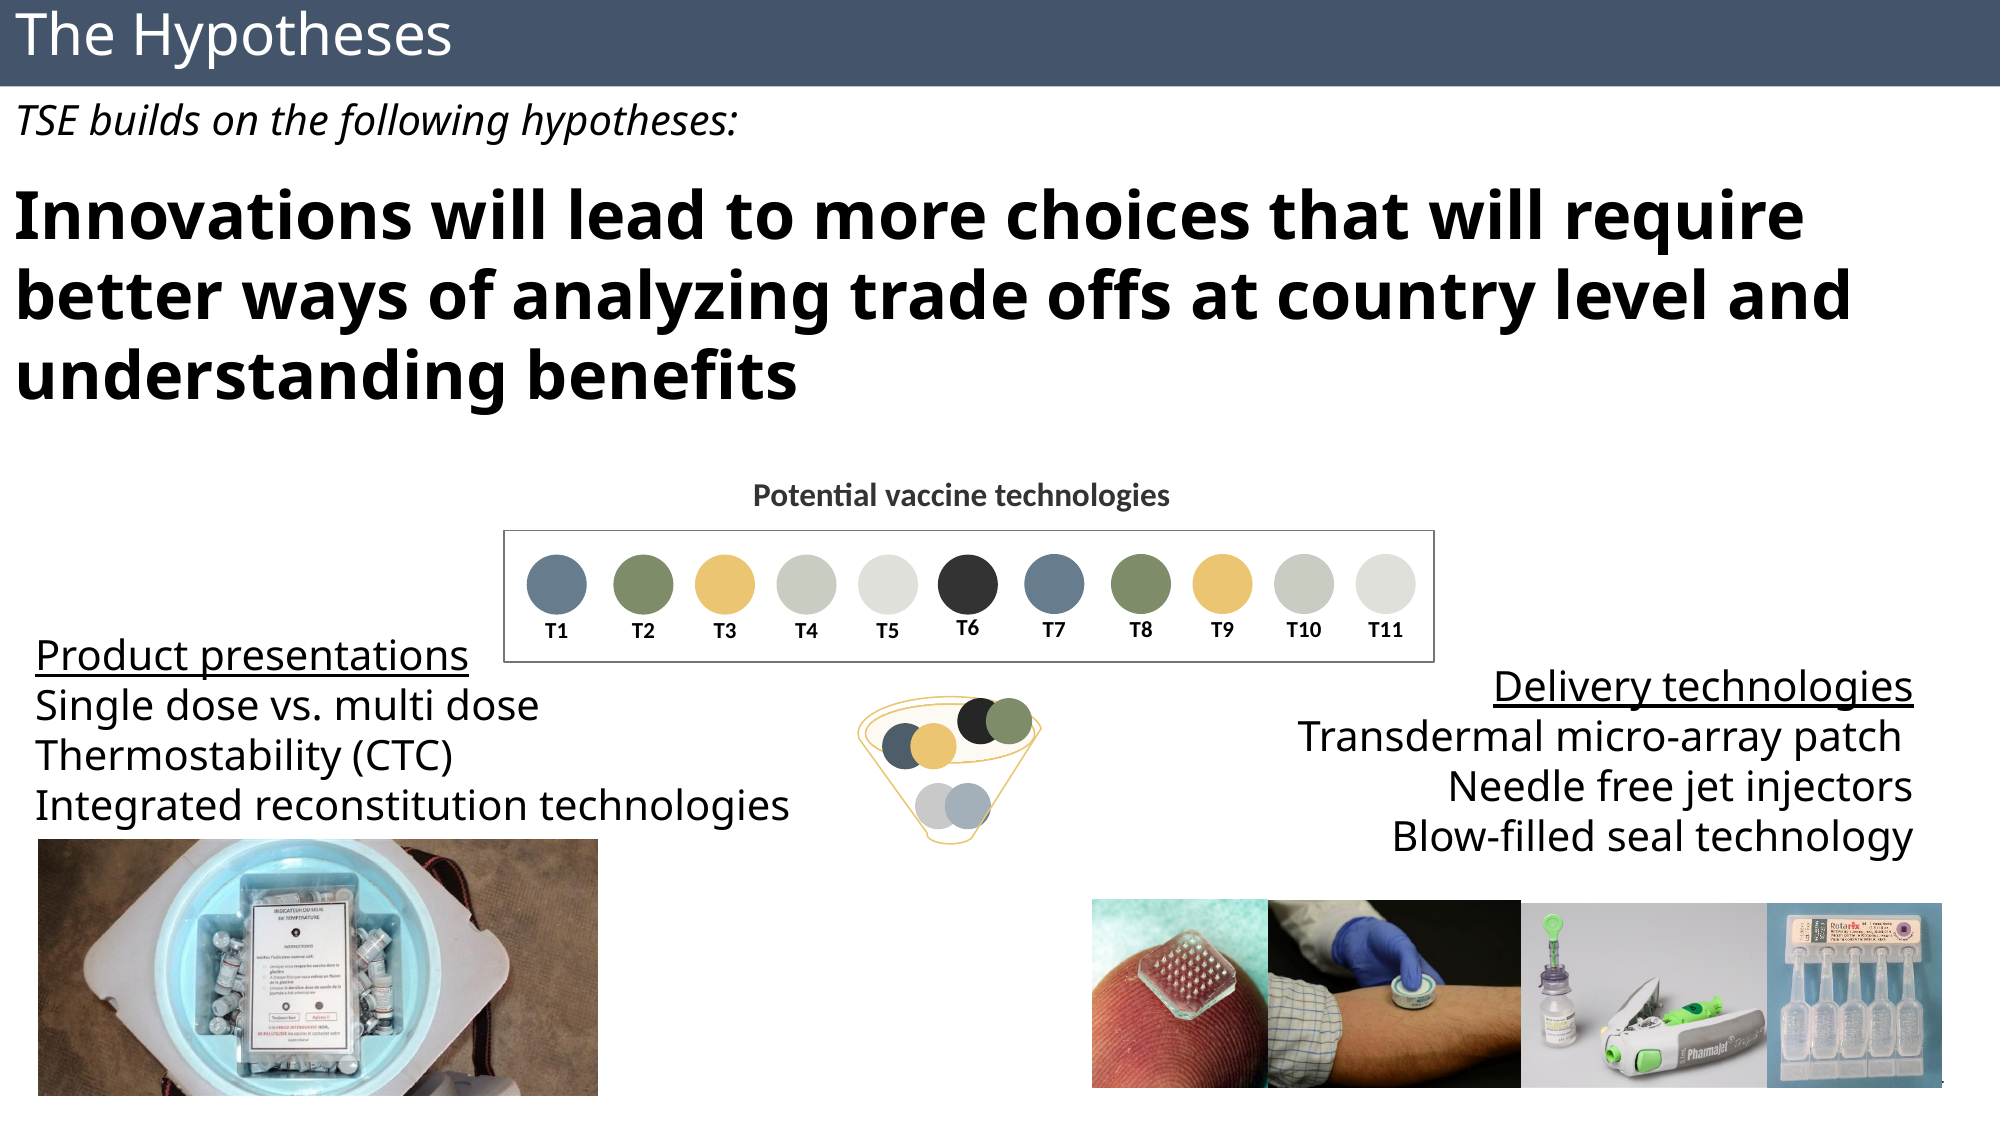

The Hypotheses
TSE builds on the following hypotheses:
Innovations will lead to more choices that will require better ways of analyzing trade offs at country level and understanding benefits
Potential vaccine technologies
T7
T8
T9
T10
T11
T1
T2
T3
T4
T5
T6
Product presentations
Single dose vs. multi dose
Thermostability (CTC)
Integrated reconstitution technologies
Delivery technologies
Transdermal micro-array patch
Needle free jet injectors
Blow-filled seal technology